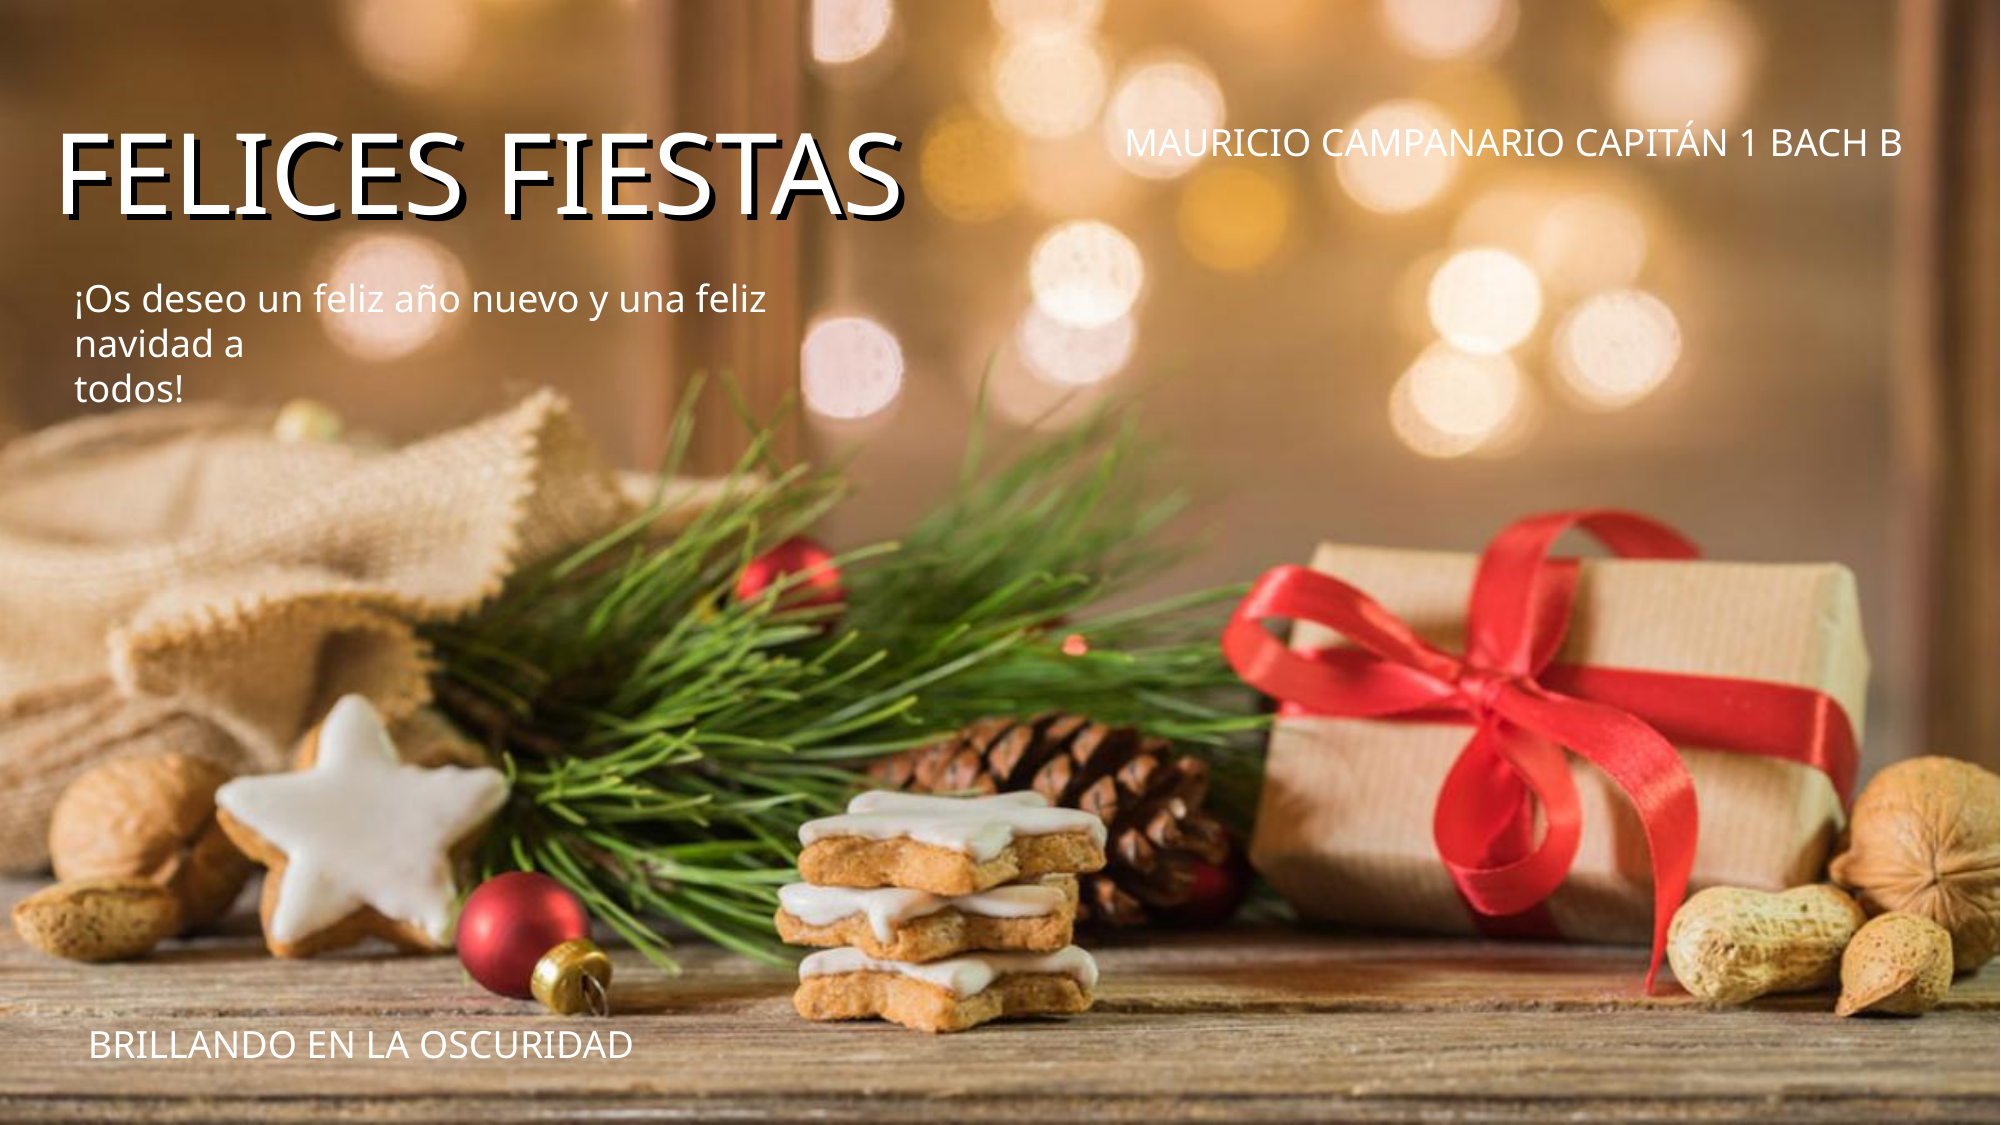

# FELICES FIESTAS
MAURICIO CAMPANARIO CAPITÁN 1 BACH B
¡Os deseo un feliz año nuevo y una feliz navidad a
todos!
BRILLANDO EN LA OSCURIDAD